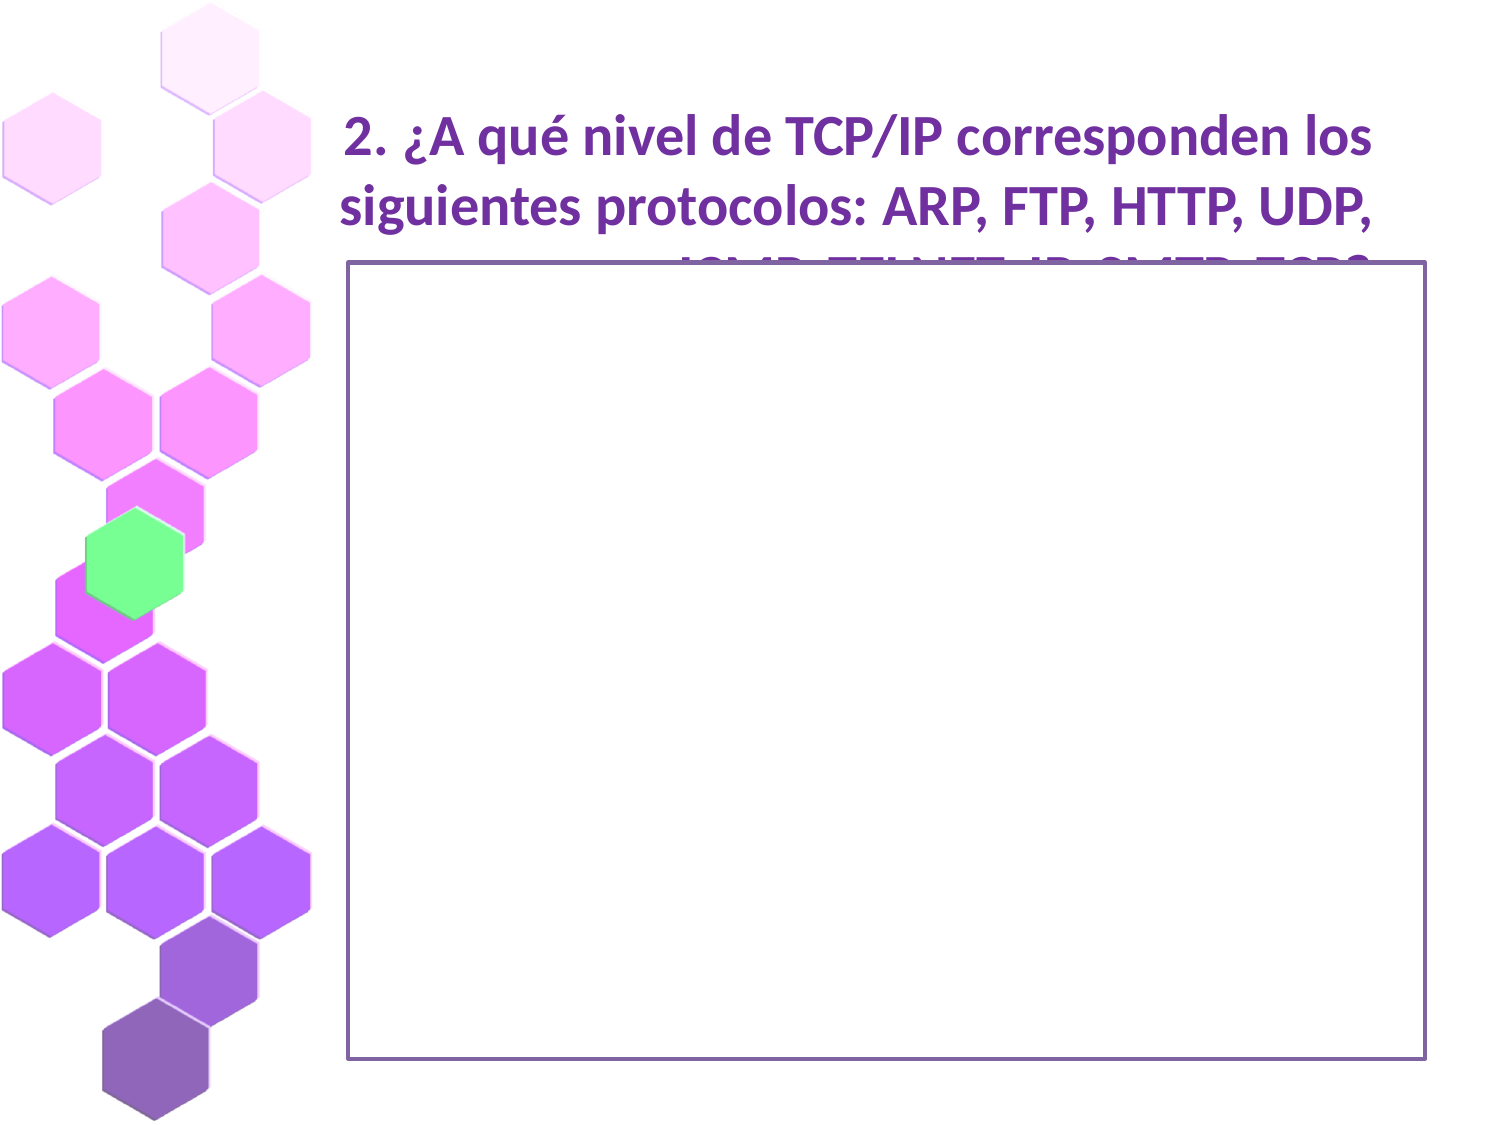

# 2. ¿A qué nivel de TCP/IP corresponden los siguientes protocolos: ARP, FTP, HTTP, UDP, ICMP, TELNET, IP, SMTP, TCP?